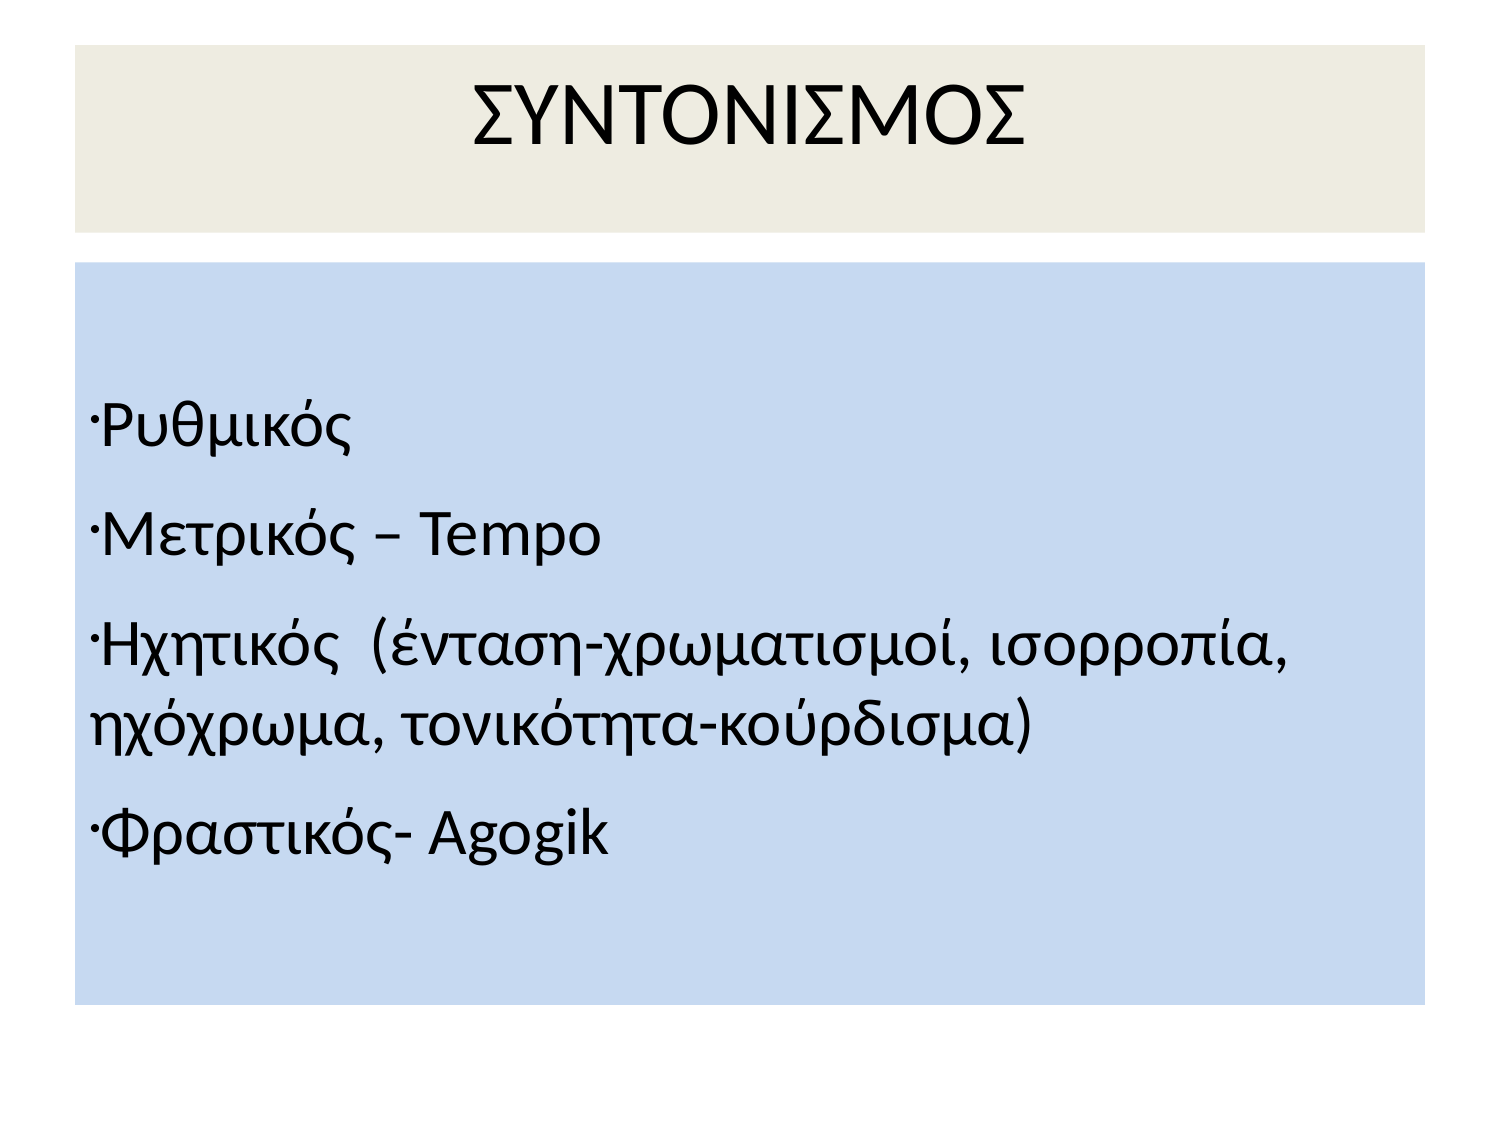

# ΣΥΝΤΟΝΙΣΜΟΣ
Ρυθμικός
Μετρικός – Tempo
Ηχητικός (ένταση-χρωματισμοί, ισορροπία, ηχόχρωμα, τονικότητα-κούρδισμα)
Φραστικός- Agogik